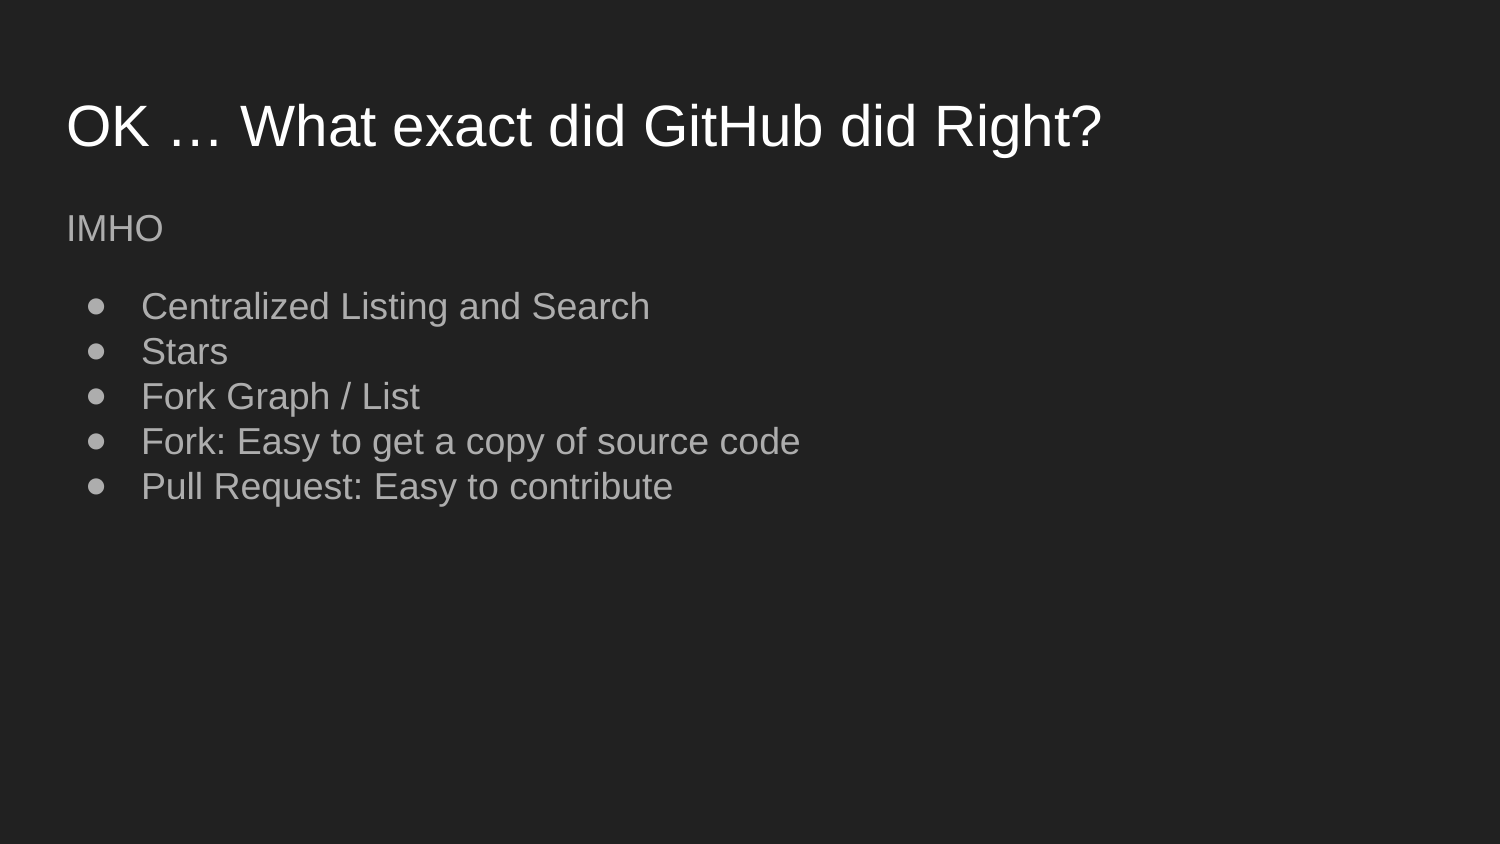

# OK … What exact did GitHub did Right?
IMHO
Centralized Listing and Search
Stars
Fork Graph / List
Fork: Easy to get a copy of source code
Pull Request: Easy to contribute